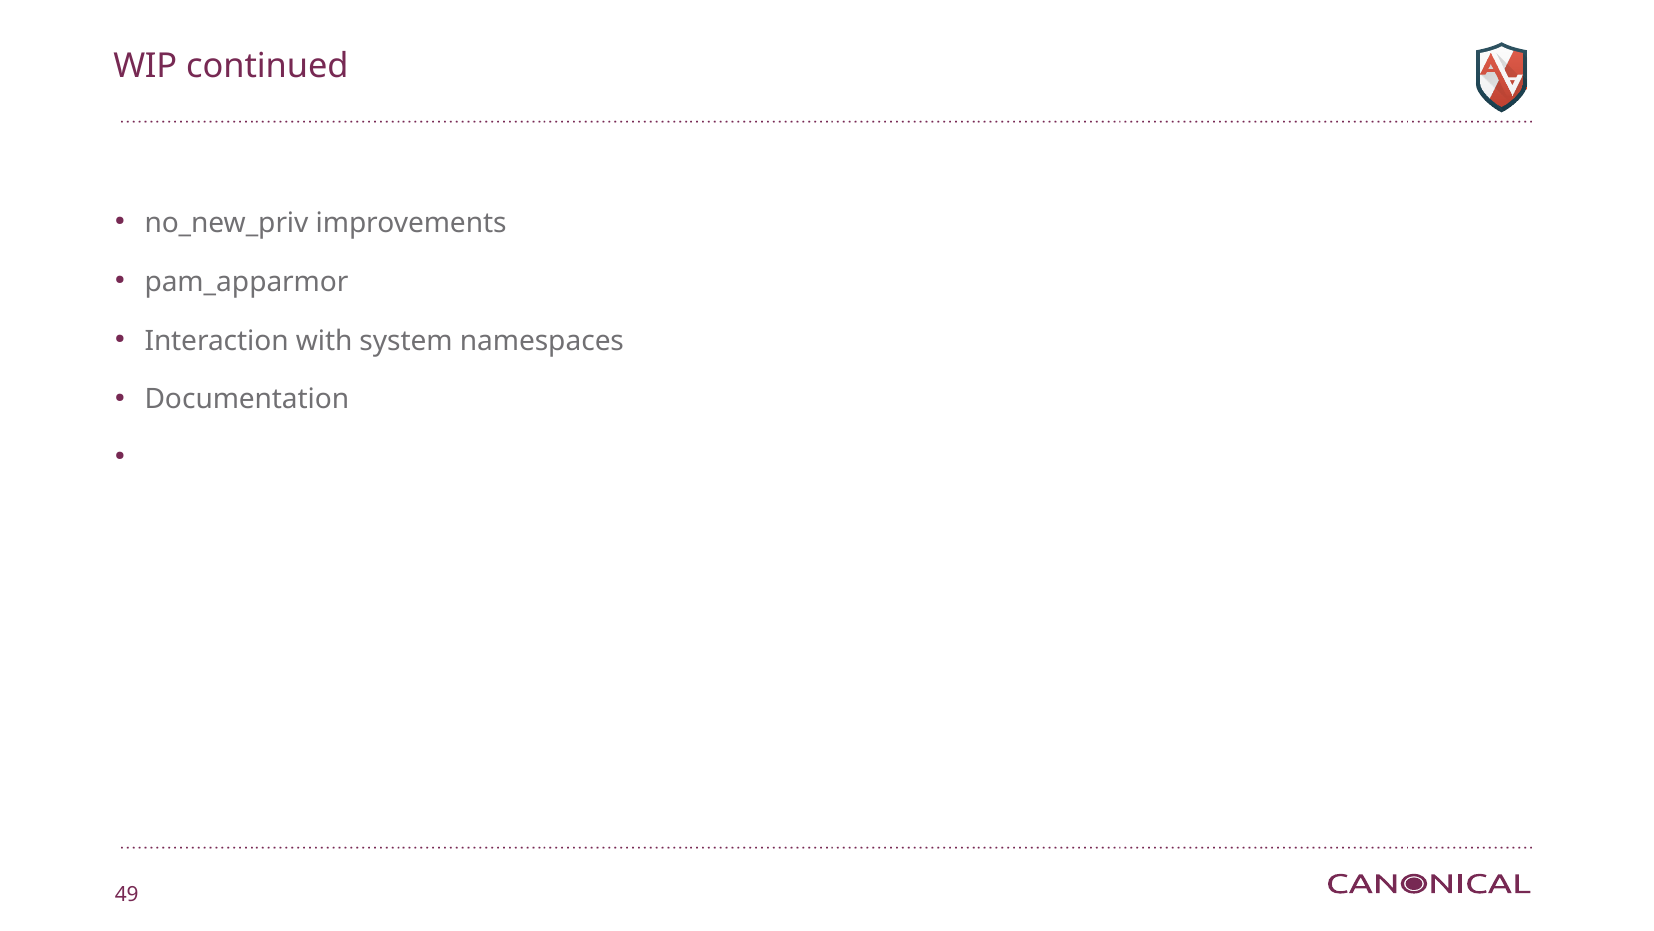

# WIP continued
no_new_priv improvements
pam_apparmor
Interaction with system namespaces
Documentation